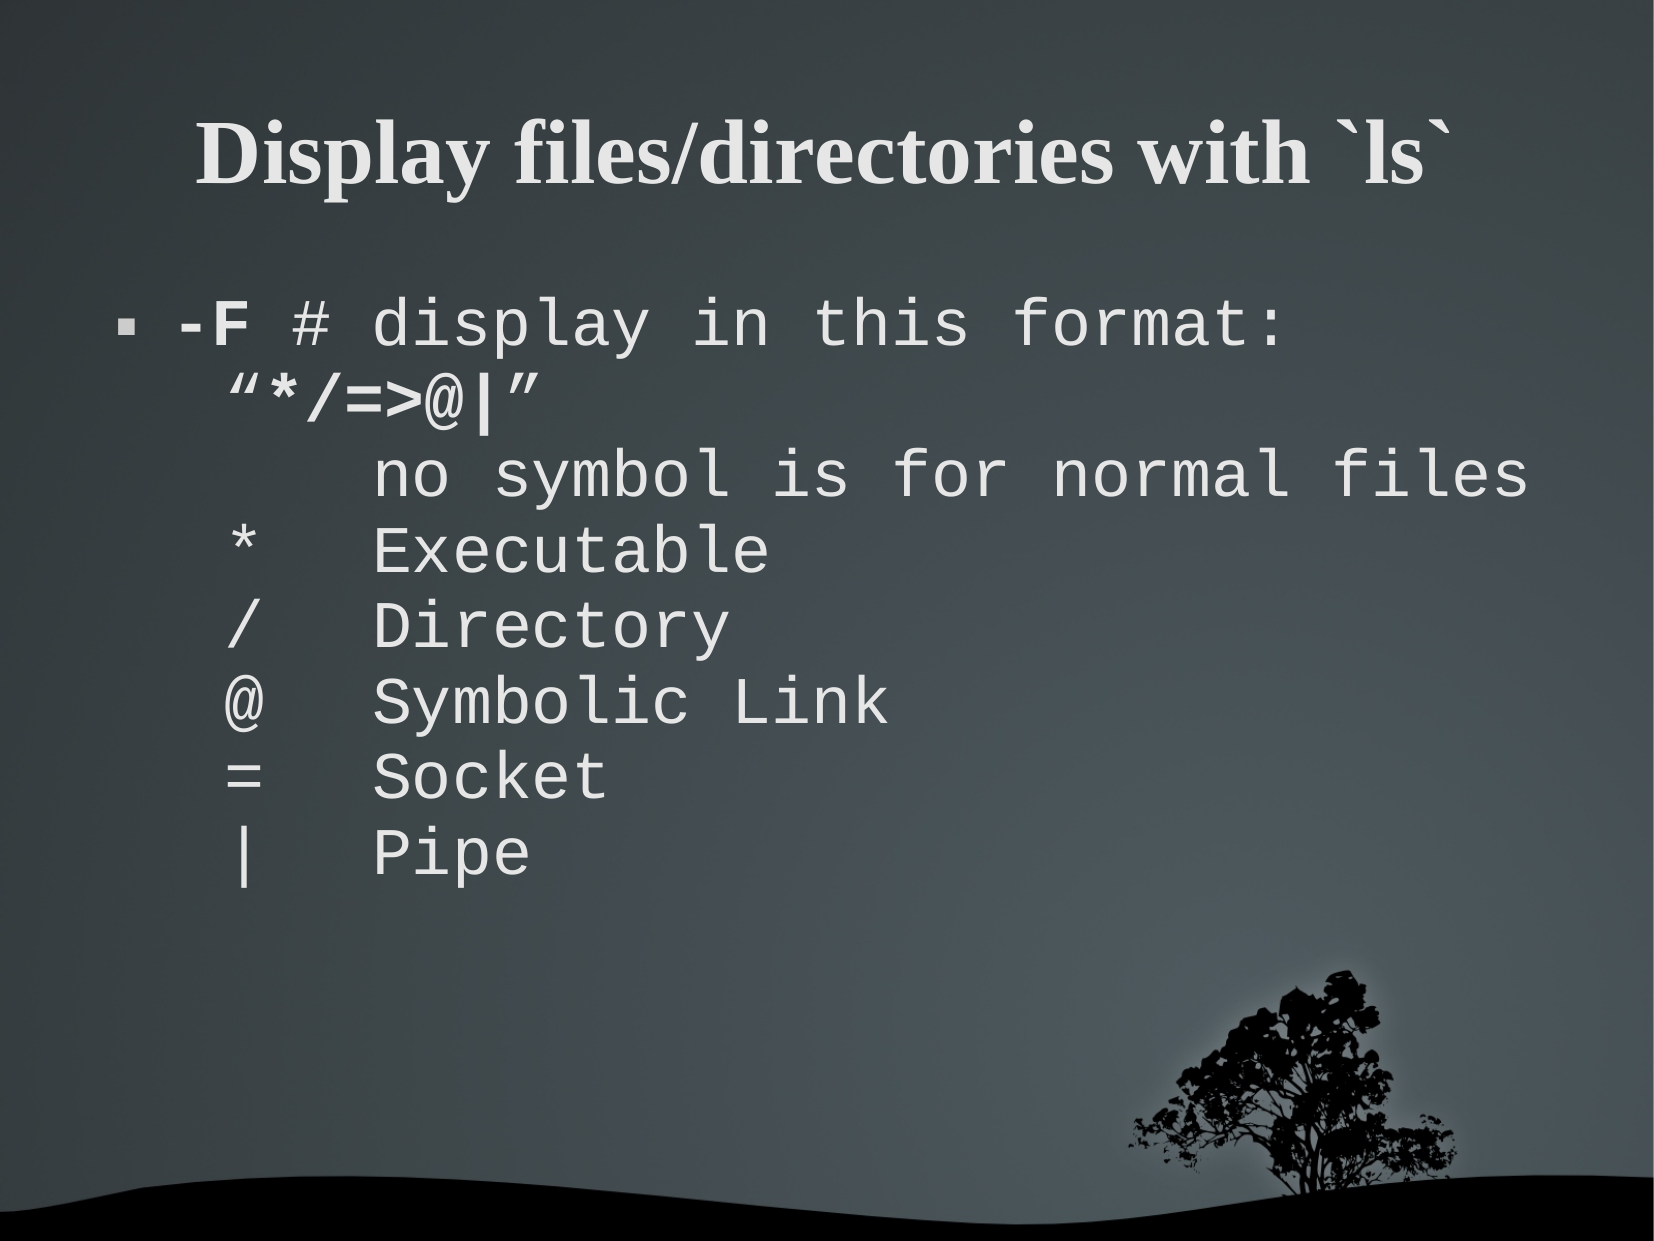

Display files/directories with `ls`
# -F # display in this format: “*/=>@|” no symbol is for normal files *		Executable /		Directory @		Symbolic Link =		Socket |		Pipe